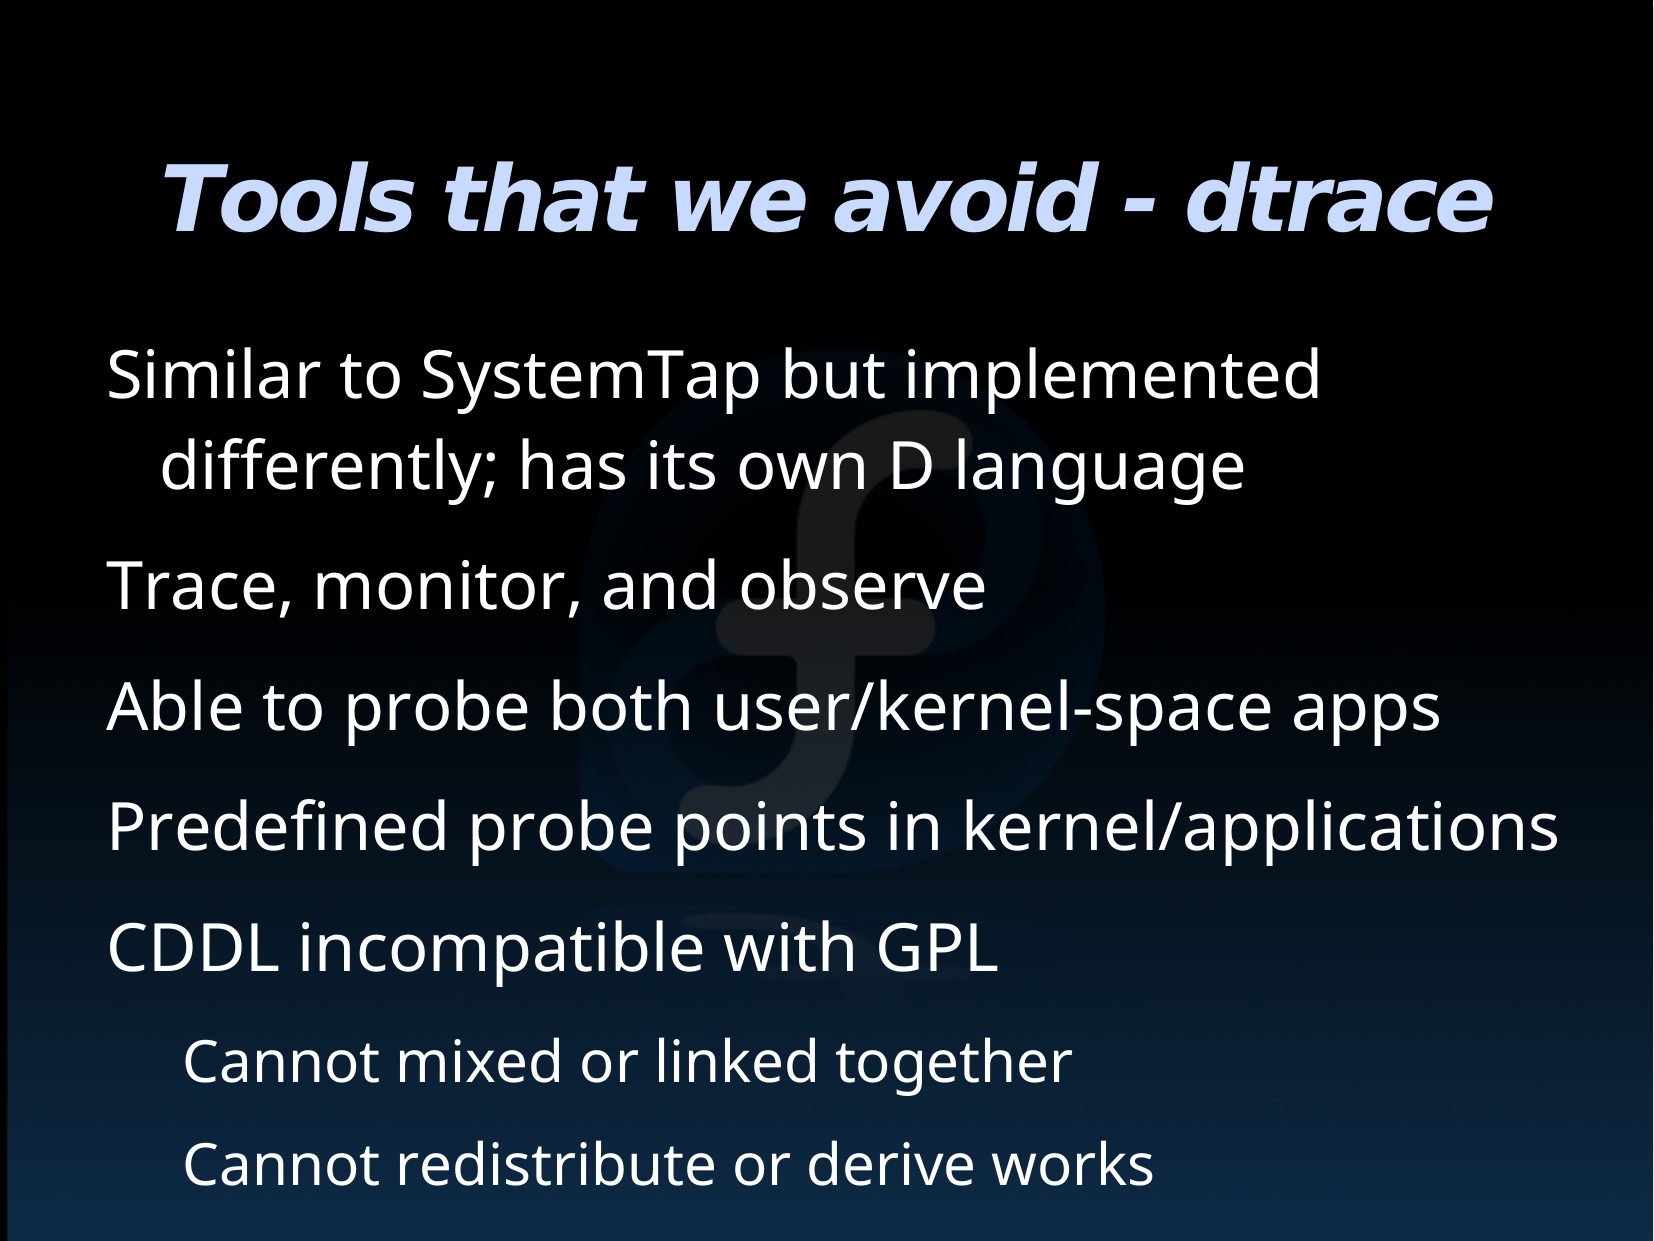

# Tools that we avoid - dtrace
Similar to SystemTap but implemented differently; has its own D language
Trace, monitor, and observe
Able to probe both user/kernel-space apps
Predefined probe points in kernel/applications
CDDL incompatible with GPL
Cannot mixed or linked together
Cannot redistribute or derive works